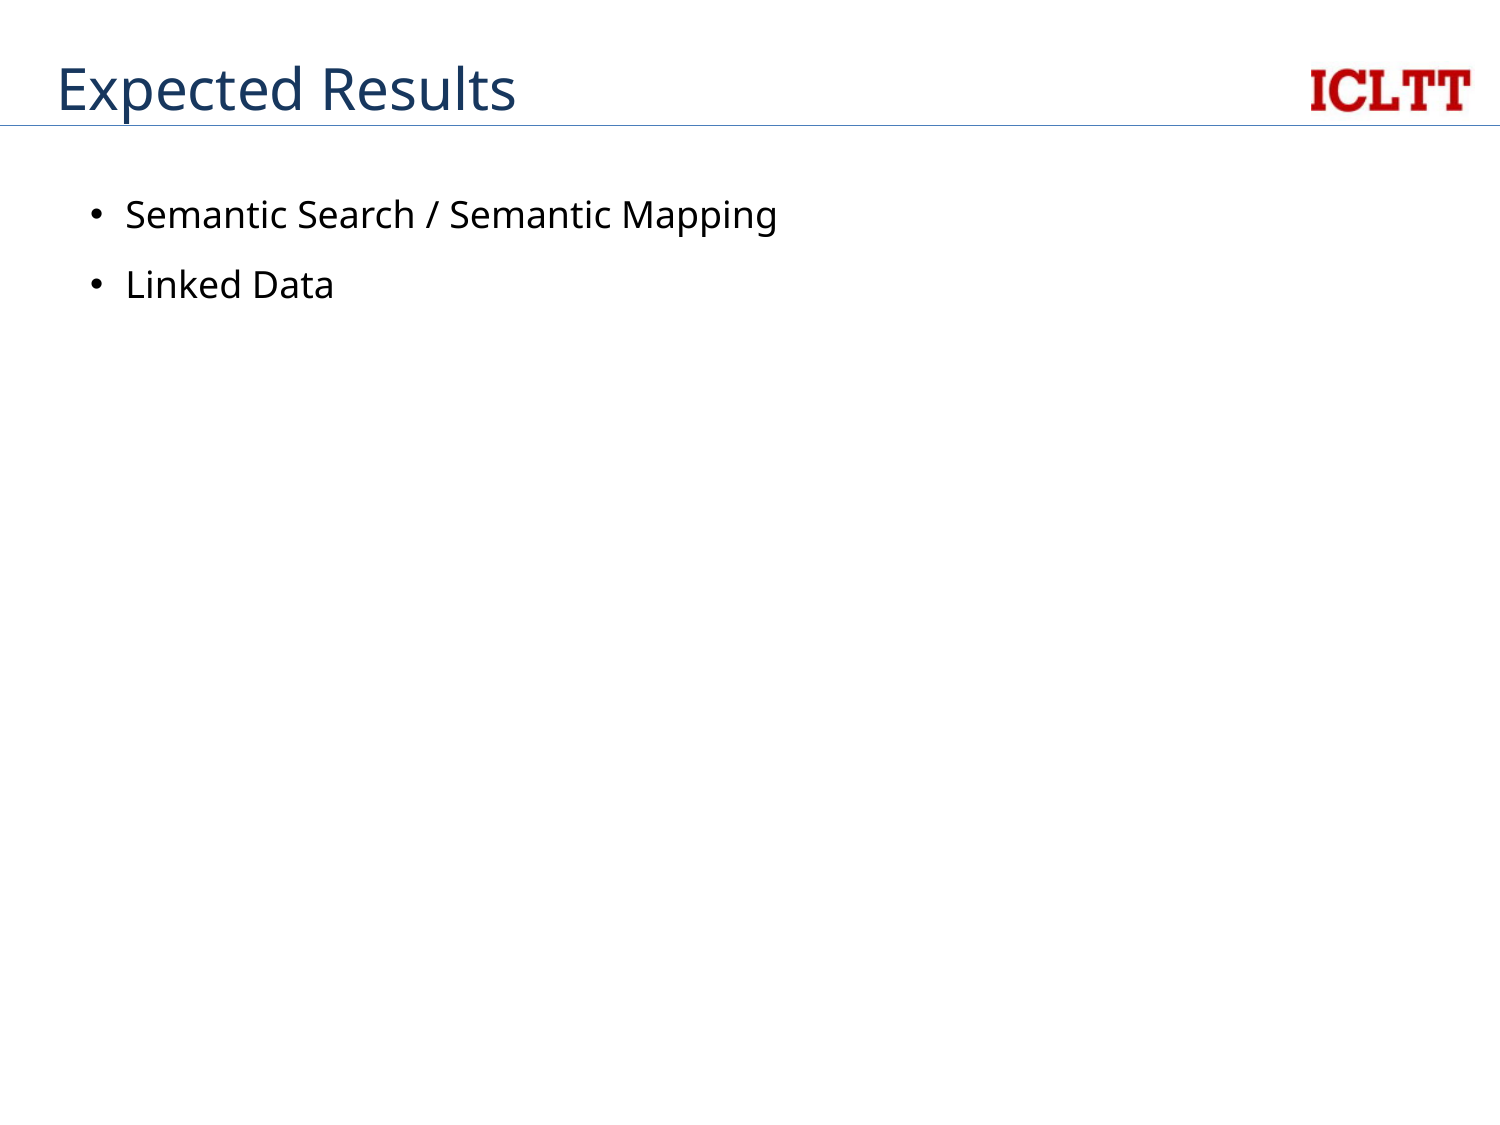

# Expected Results
Semantic Search / Semantic Mapping
Linked Data